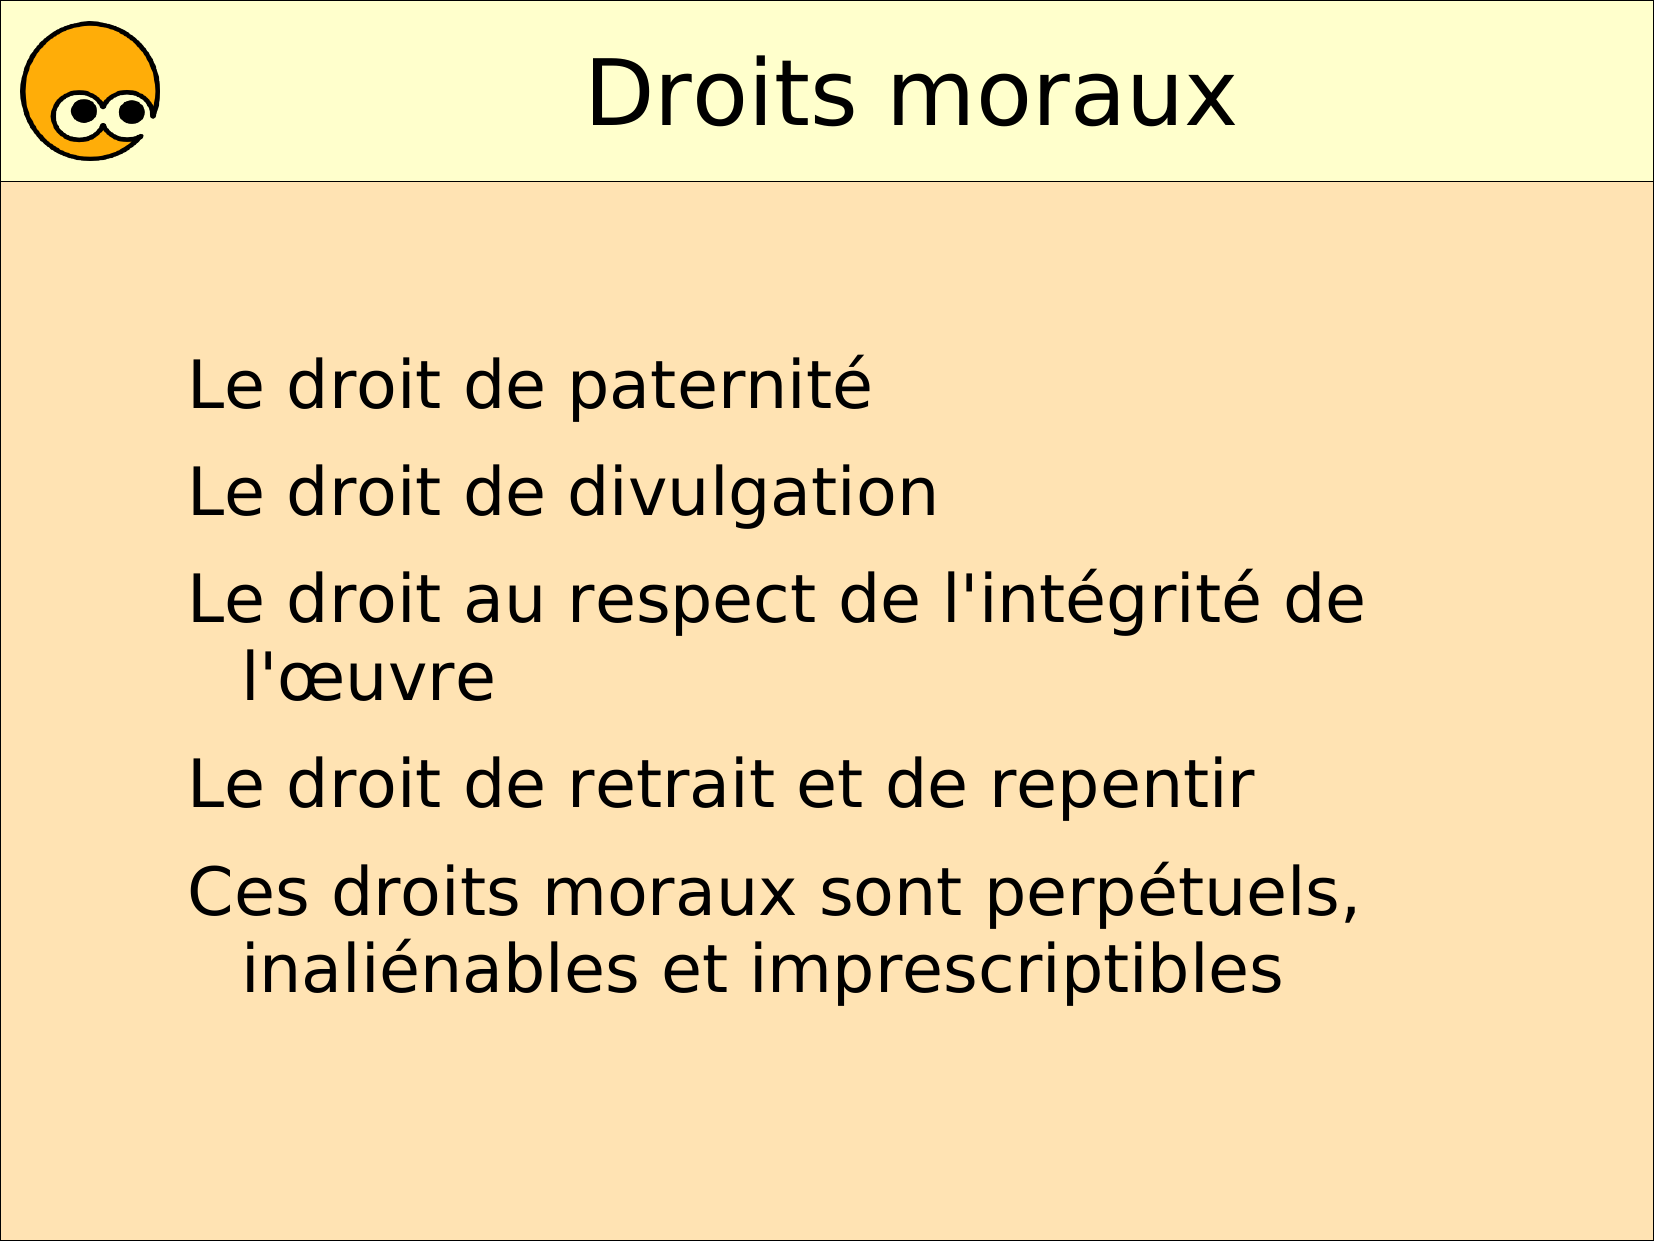

# Droits moraux
Le droit de paternité
Le droit de divulgation
Le droit au respect de l'intégrité de l'œuvre
Le droit de retrait et de repentir
Ces droits moraux sont perpétuels, inaliénables et imprescriptibles